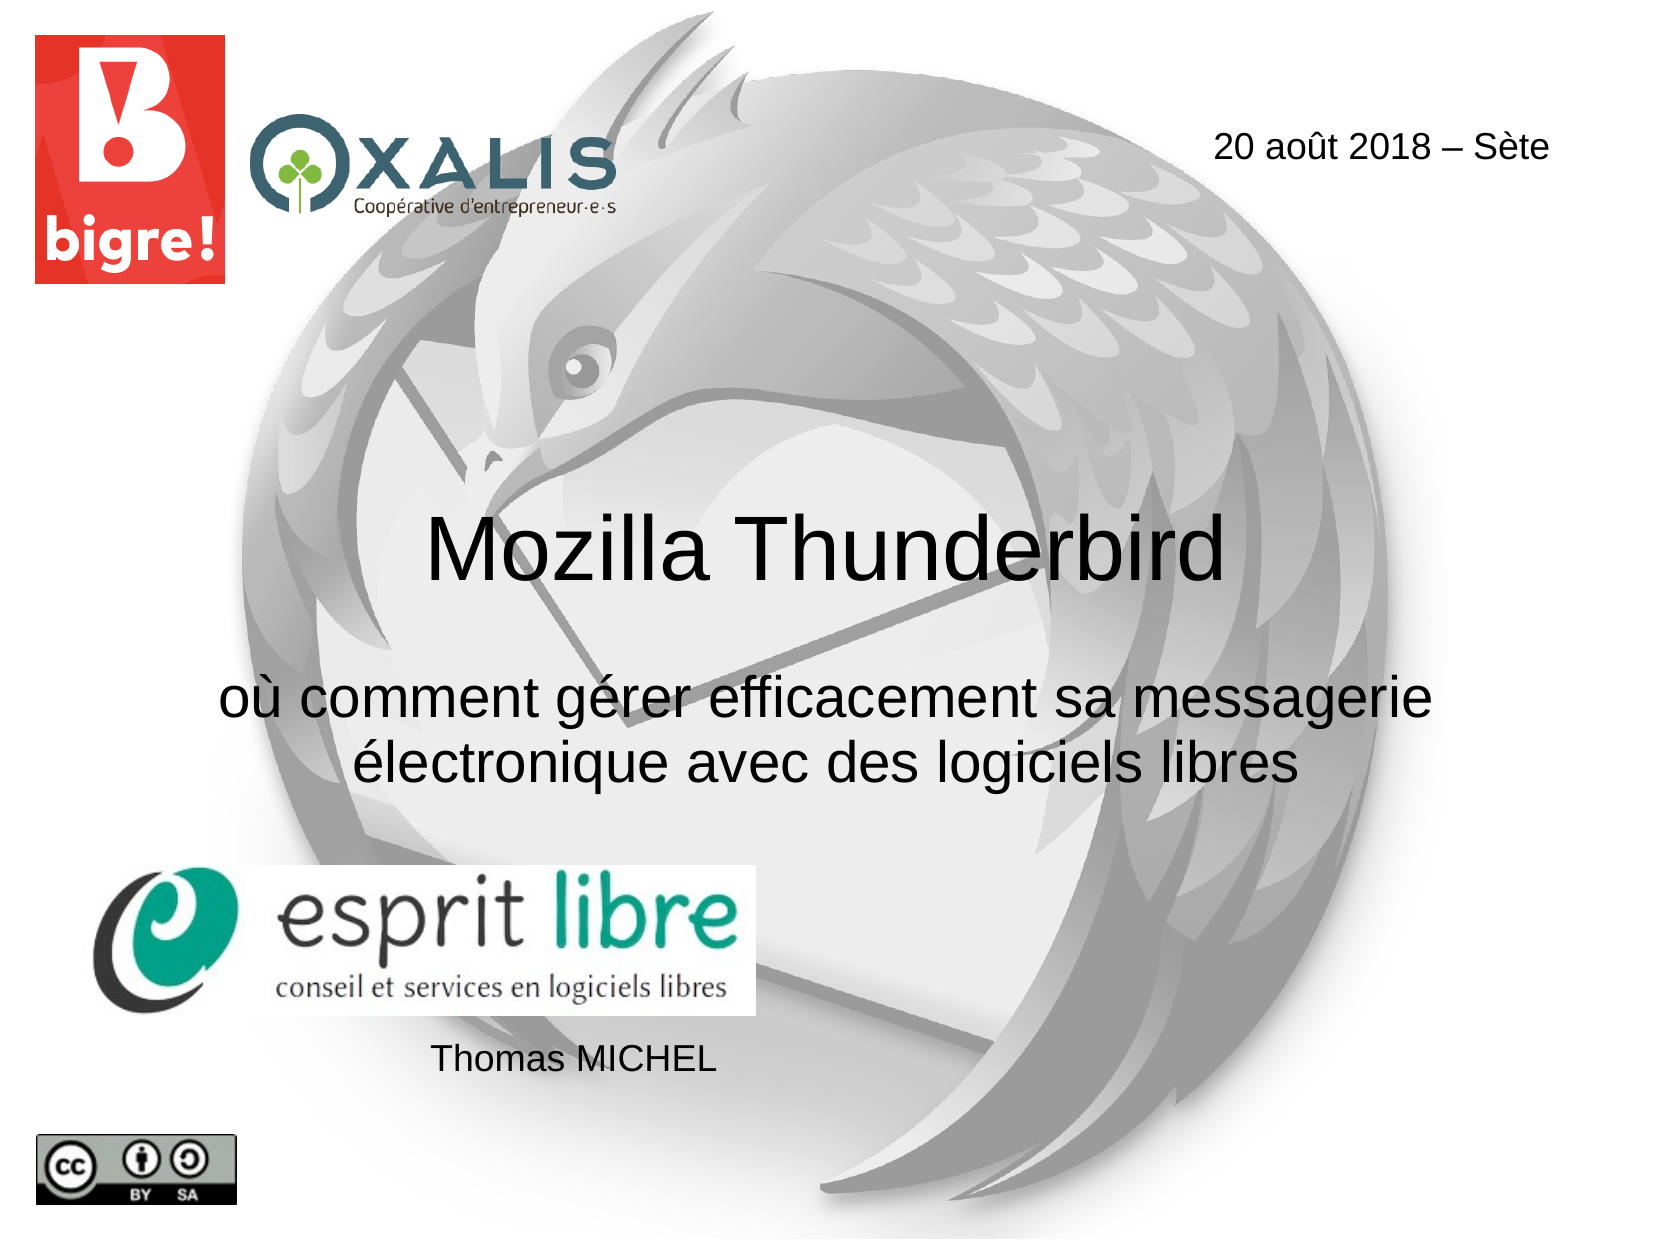

20 août 2018 – Sète
# Mozilla Thunderbird où comment gérer efficacement sa messagerie électronique avec des logiciels libres
Thomas MICHEL